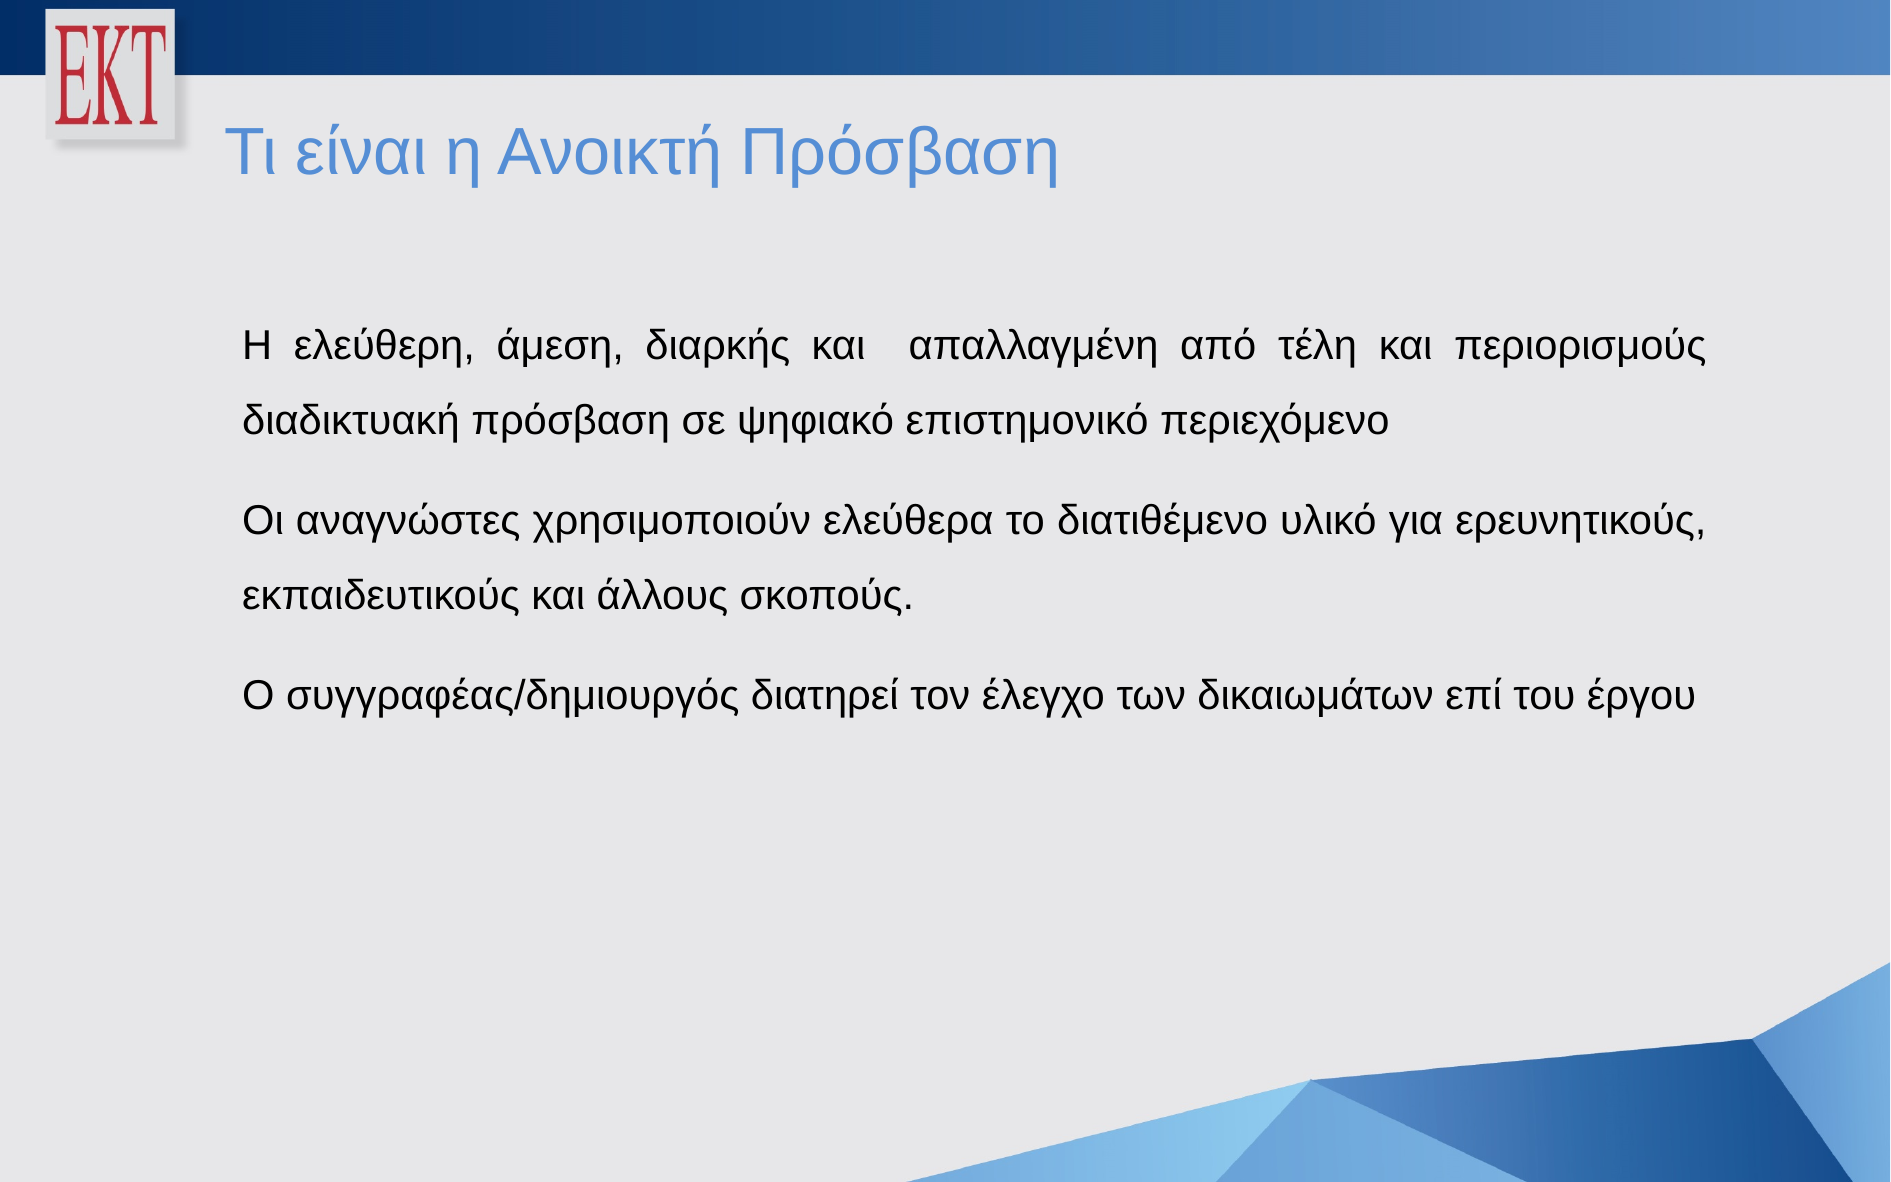

# Τι είναι η Ανοικτή Πρόσβαση
Η ελεύθερη, άμεση, διαρκής και απαλλαγμένη από τέλη και περιορισμούς διαδικτυακή πρόσβαση σε ψηφιακό επιστημονικό περιεχόμενο
Οι αναγνώστες χρησιμοποιούν ελεύθερα το διατιθέμενο υλικό για ερευνητικούς, εκπαιδευτικούς και άλλους σκοπούς.
Ο συγγραφέας/δημιουργός διατηρεί τον έλεγχο των δικαιωμάτων επί του έργου